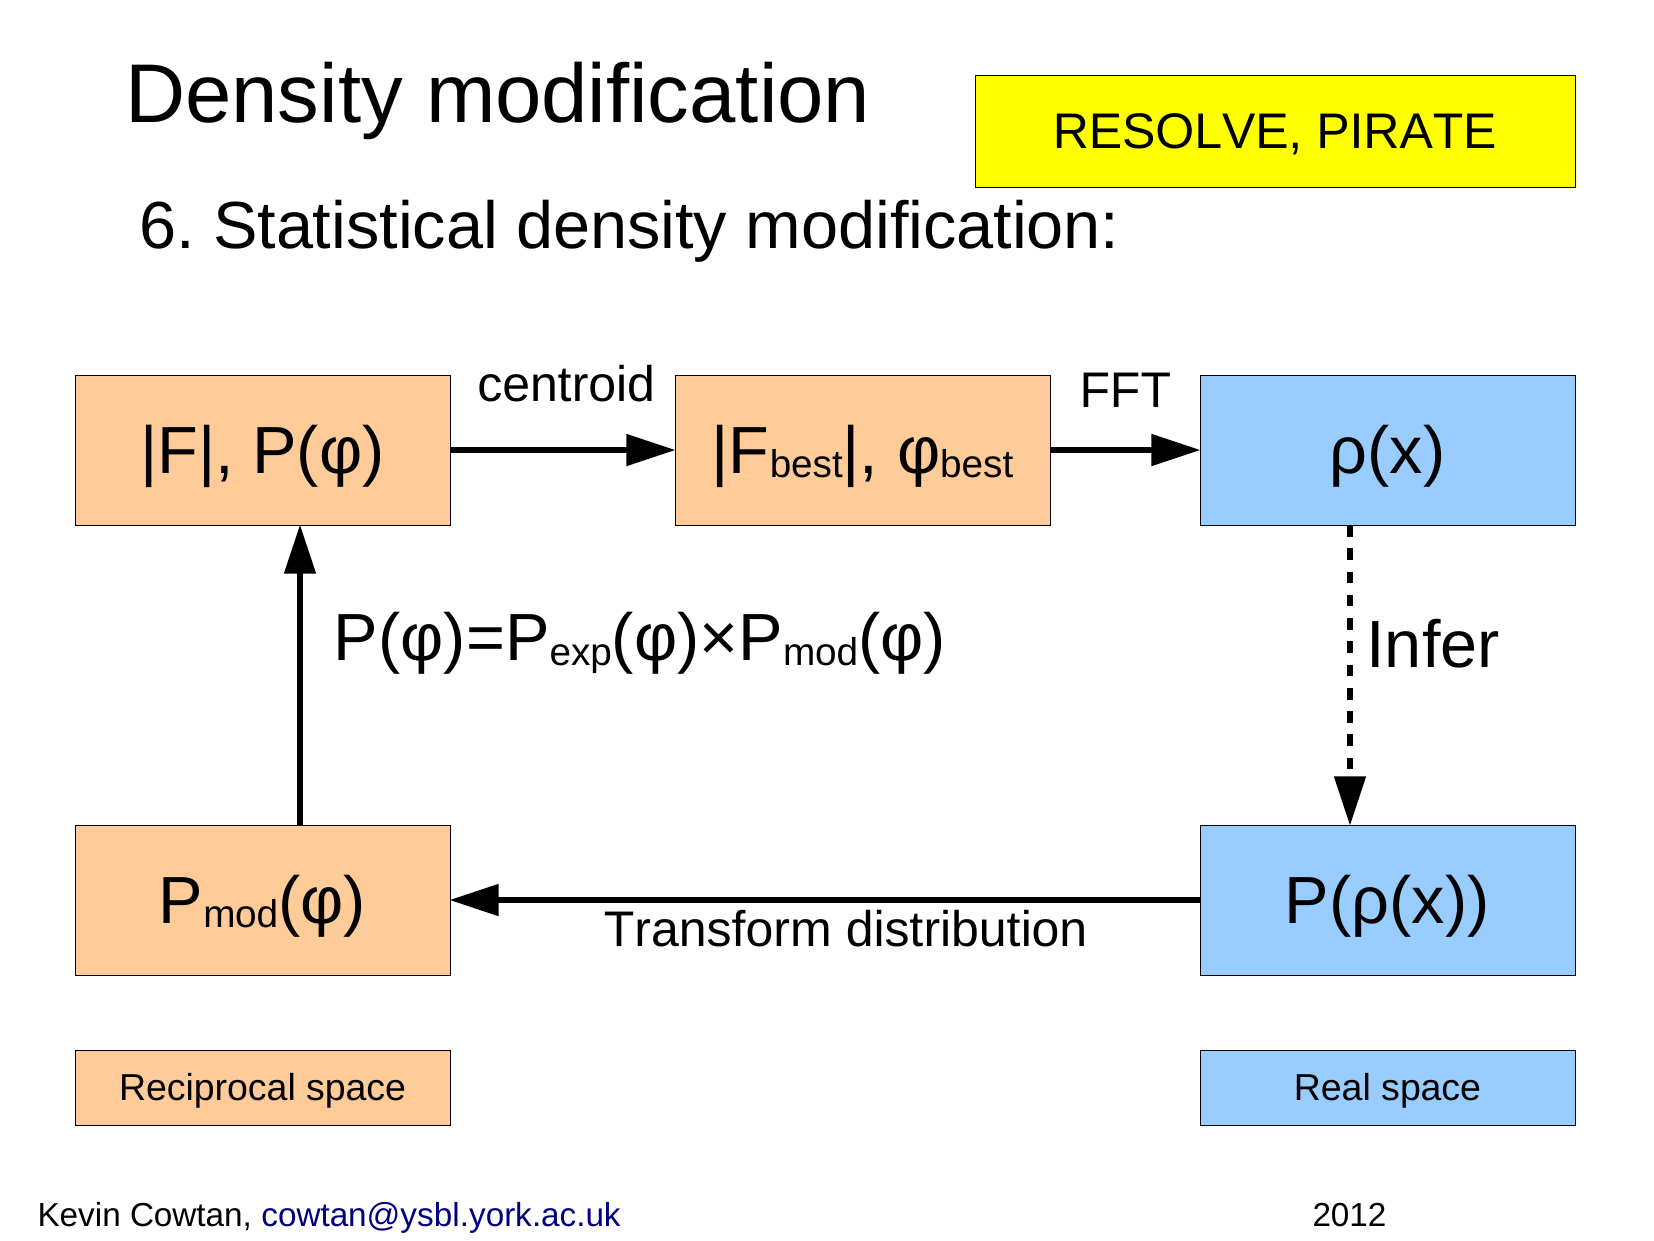

# Density modification
RESOLVE, PIRATE
6. Statistical density modification:
centroid
FFT
|F|, P(φ)
|Fbest|, φbest
ρ(x)
P(φ)=Pexp(φ)×Pmod(φ)
Infer
Pmod(φ)
P(ρ(x))
Transform distribution
Reciprocal space
Real space